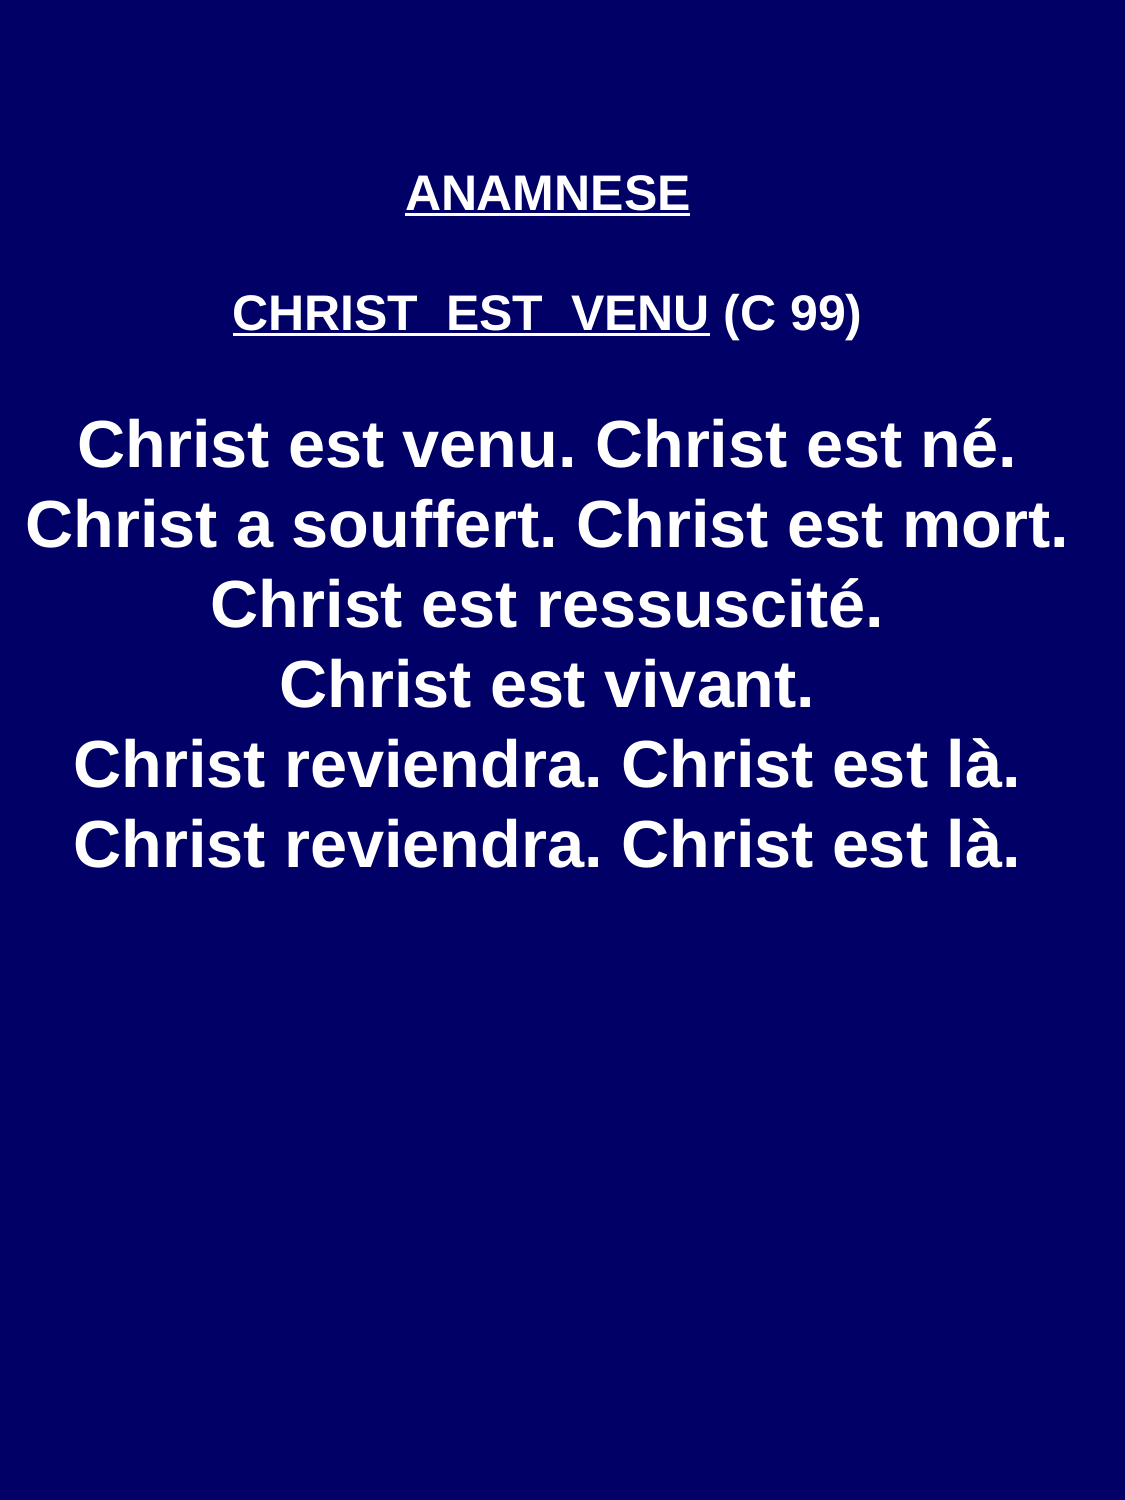

ANAMNESE
CHRIST EST VENU (C 99)
Christ est venu. Christ est né.
Christ a souffert. Christ est mort.
Christ est ressuscité.
Christ est vivant.
Christ reviendra. Christ est là.
Christ reviendra. Christ est là.